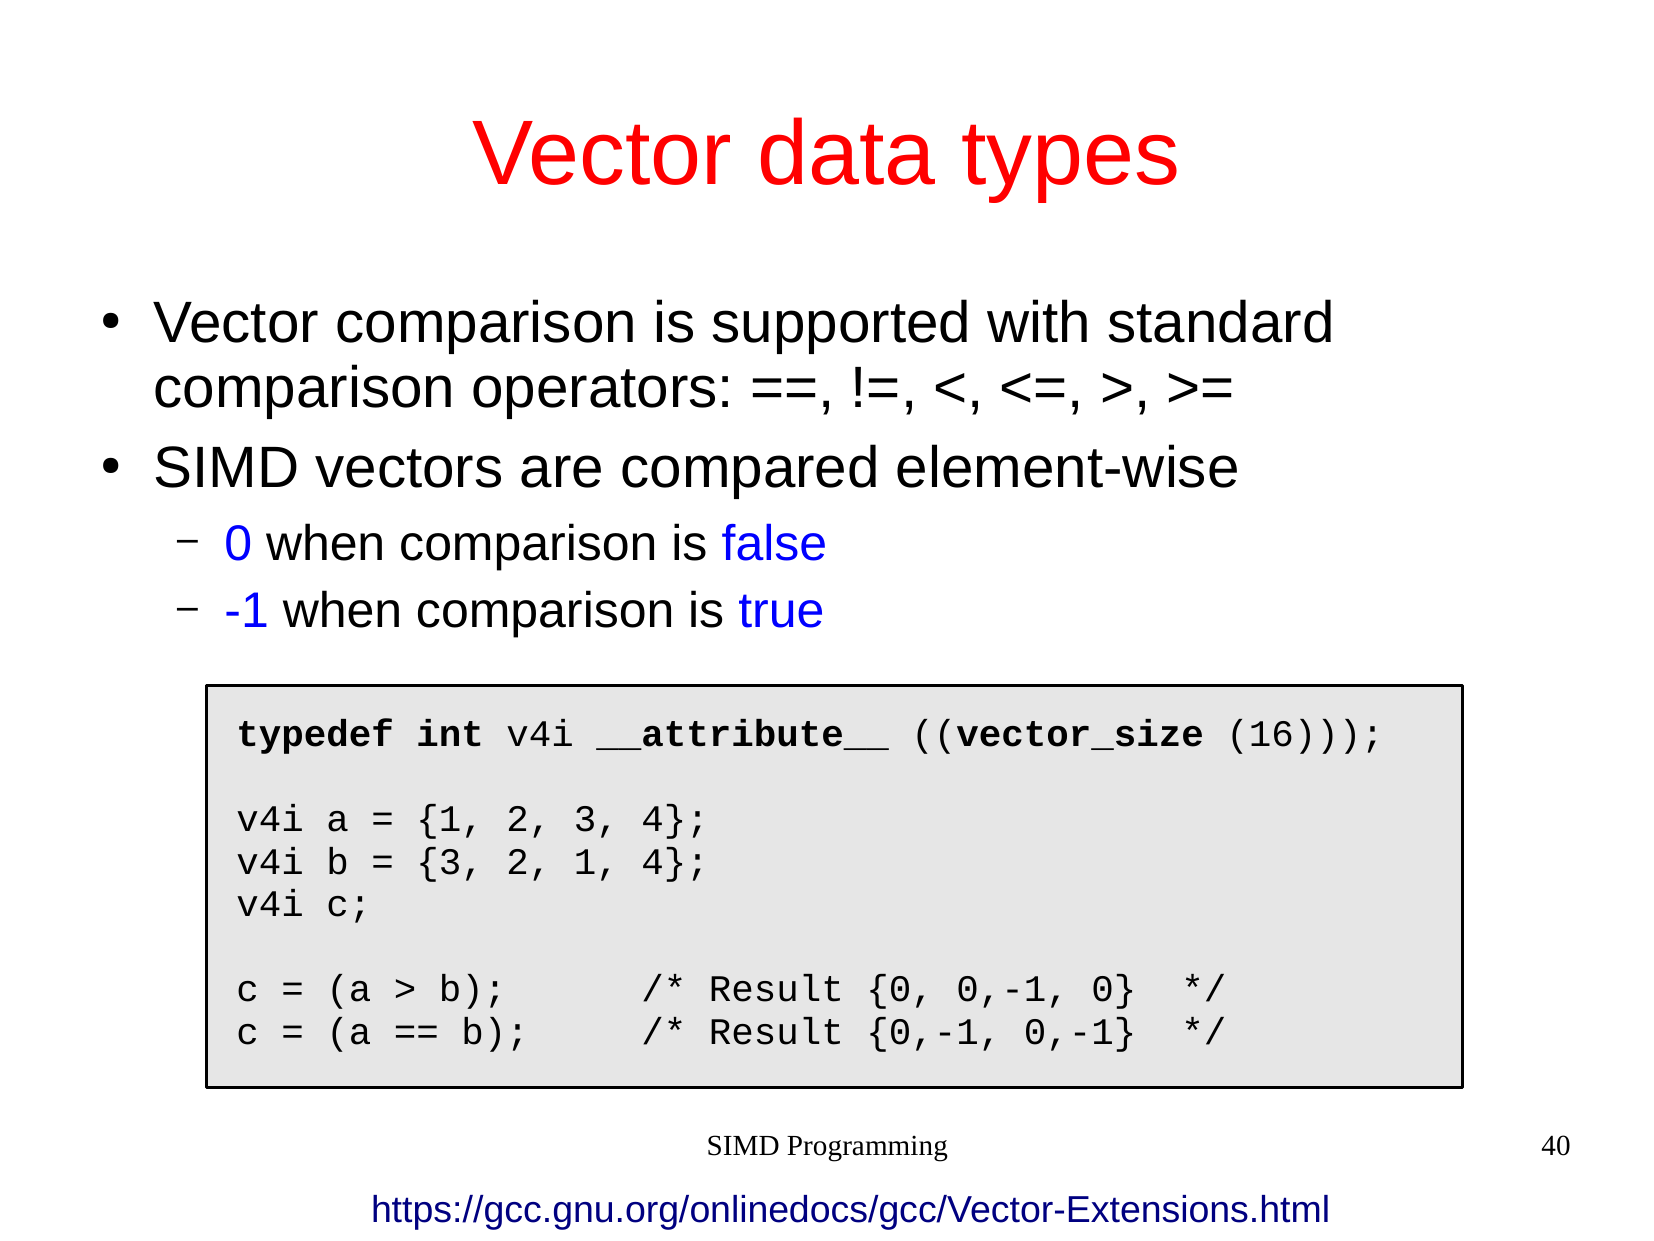

# Vector data types
Vector comparison is supported with standard comparison operators: ==, !=, <, <=, >, >=
SIMD vectors are compared element-wise
0 when comparison is false
-1 when comparison is true
typedef int v4i __attribute__ ((vector_size (16)));
v4i a = {1, 2, 3, 4};
v4i b = {3, 2, 1, 4};
v4i c;
c = (a > b); /* Result {0, 0,-1, 0} */
c = (a == b); /* Result {0,-1, 0,-1} */
SIMD Programming
40
https://gcc.gnu.org/onlinedocs/gcc/Vector-Extensions.html